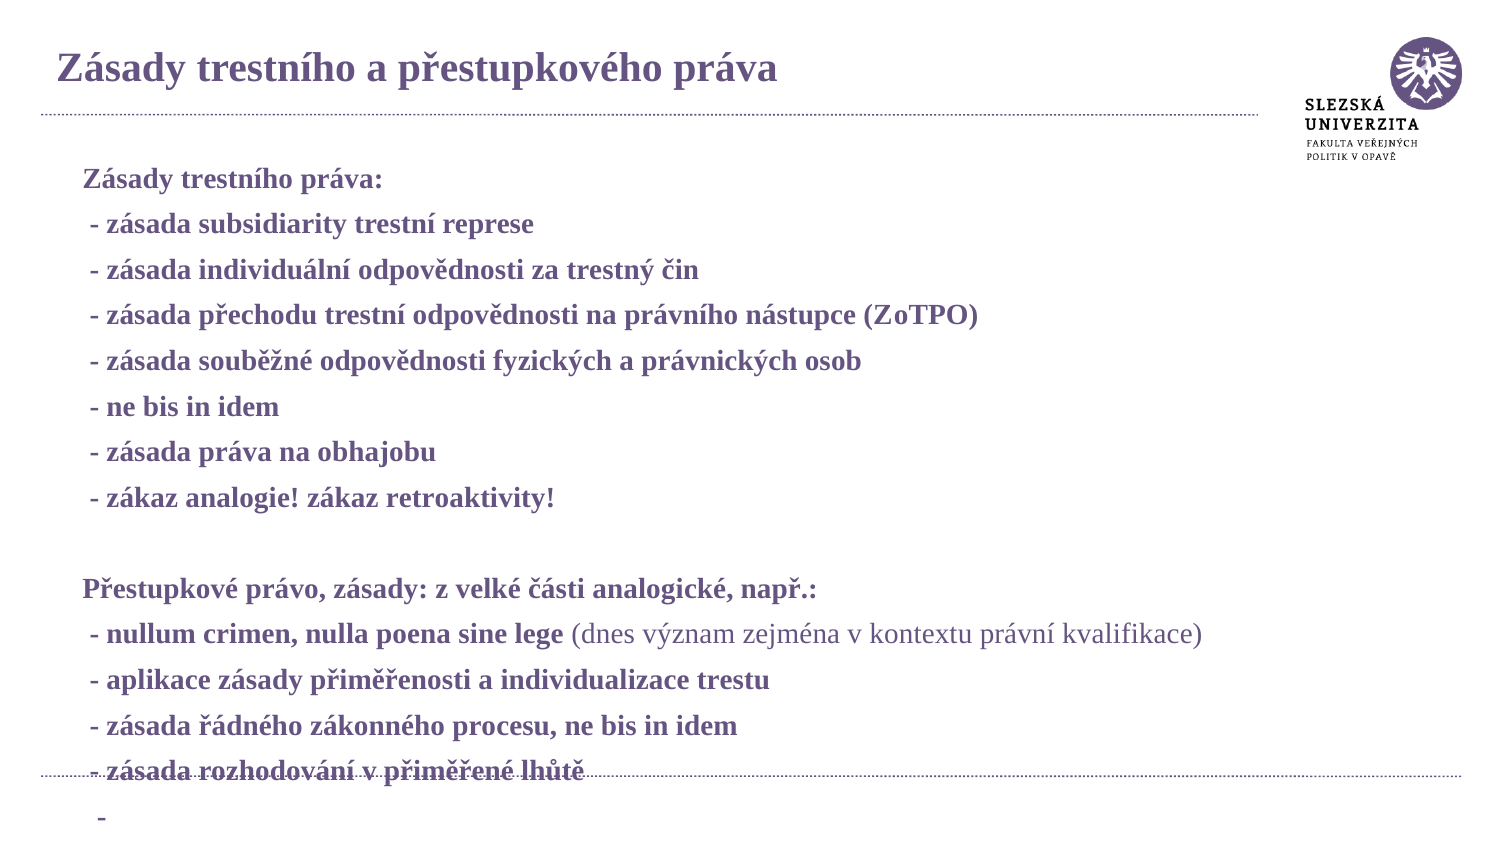

# Zásady trestního a přestupkového práva
Zásady trestního práva:
 - zásada subsidiarity trestní represe
 - zásada individuální odpovědnosti za trestný čin
 - zásada přechodu trestní odpovědnosti na právního nástupce (ZoTPO)
 - zásada souběžné odpovědnosti fyzických a právnických osob
 - ne bis in idem
 - zásada práva na obhajobu
 - zákaz analogie! zákaz retroaktivity!
Přestupkové právo, zásady: z velké části analogické, např.:
 - nullum crimen, nulla poena sine lege (dnes význam zejména v kontextu právní kvalifikace)
 - aplikace zásady přiměřenosti a individualizace trestu
 - zásada řádného zákonného procesu, ne bis in idem
 - zásada rozhodování v přiměřené lhůtě
 -